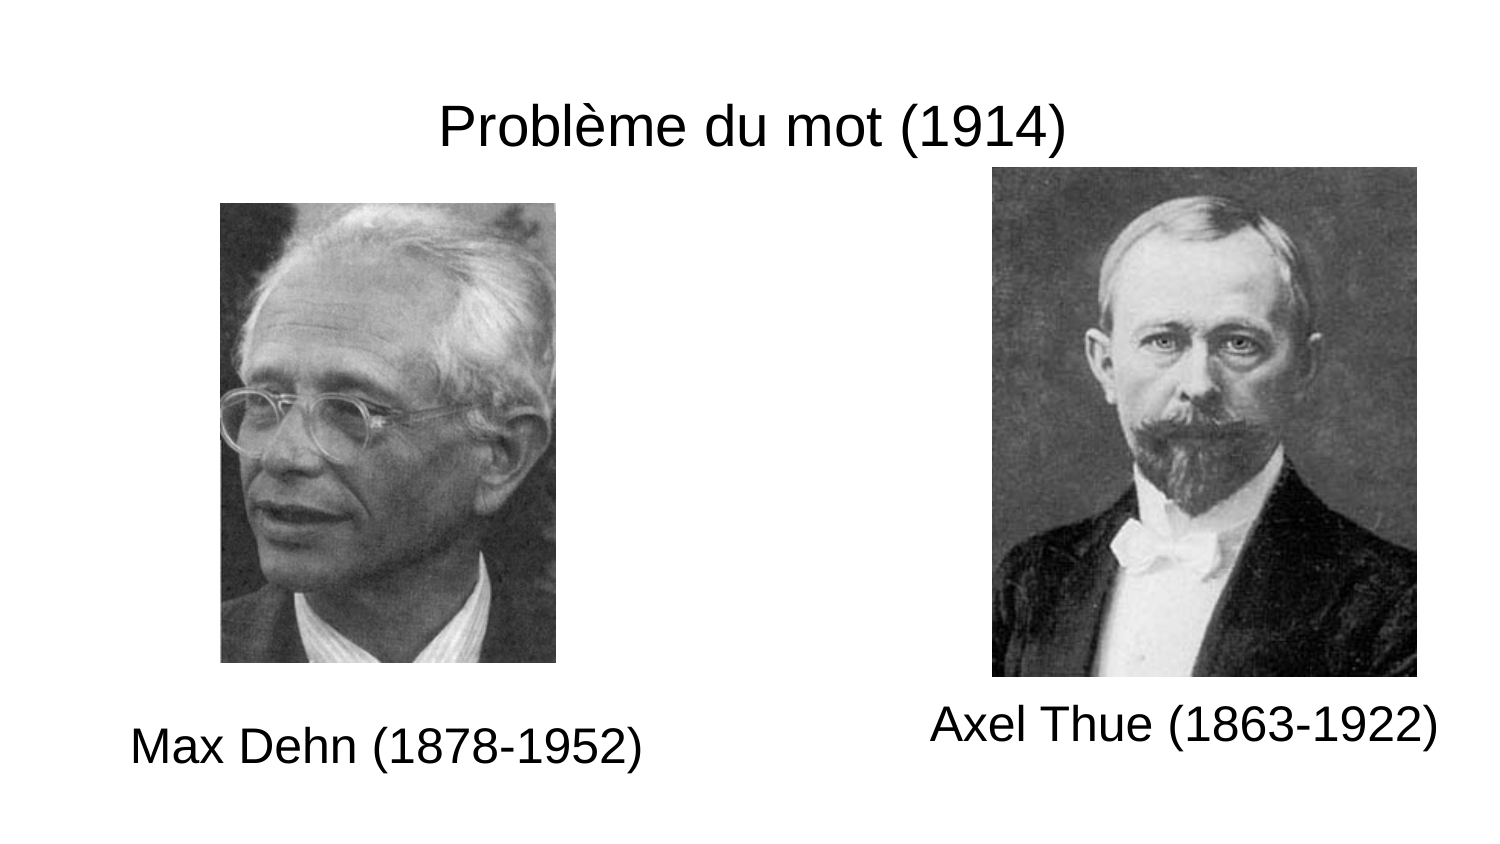

# Problème du mot (1914)
Axel Thue (1863-1922)
Max Dehn (1878-1952)